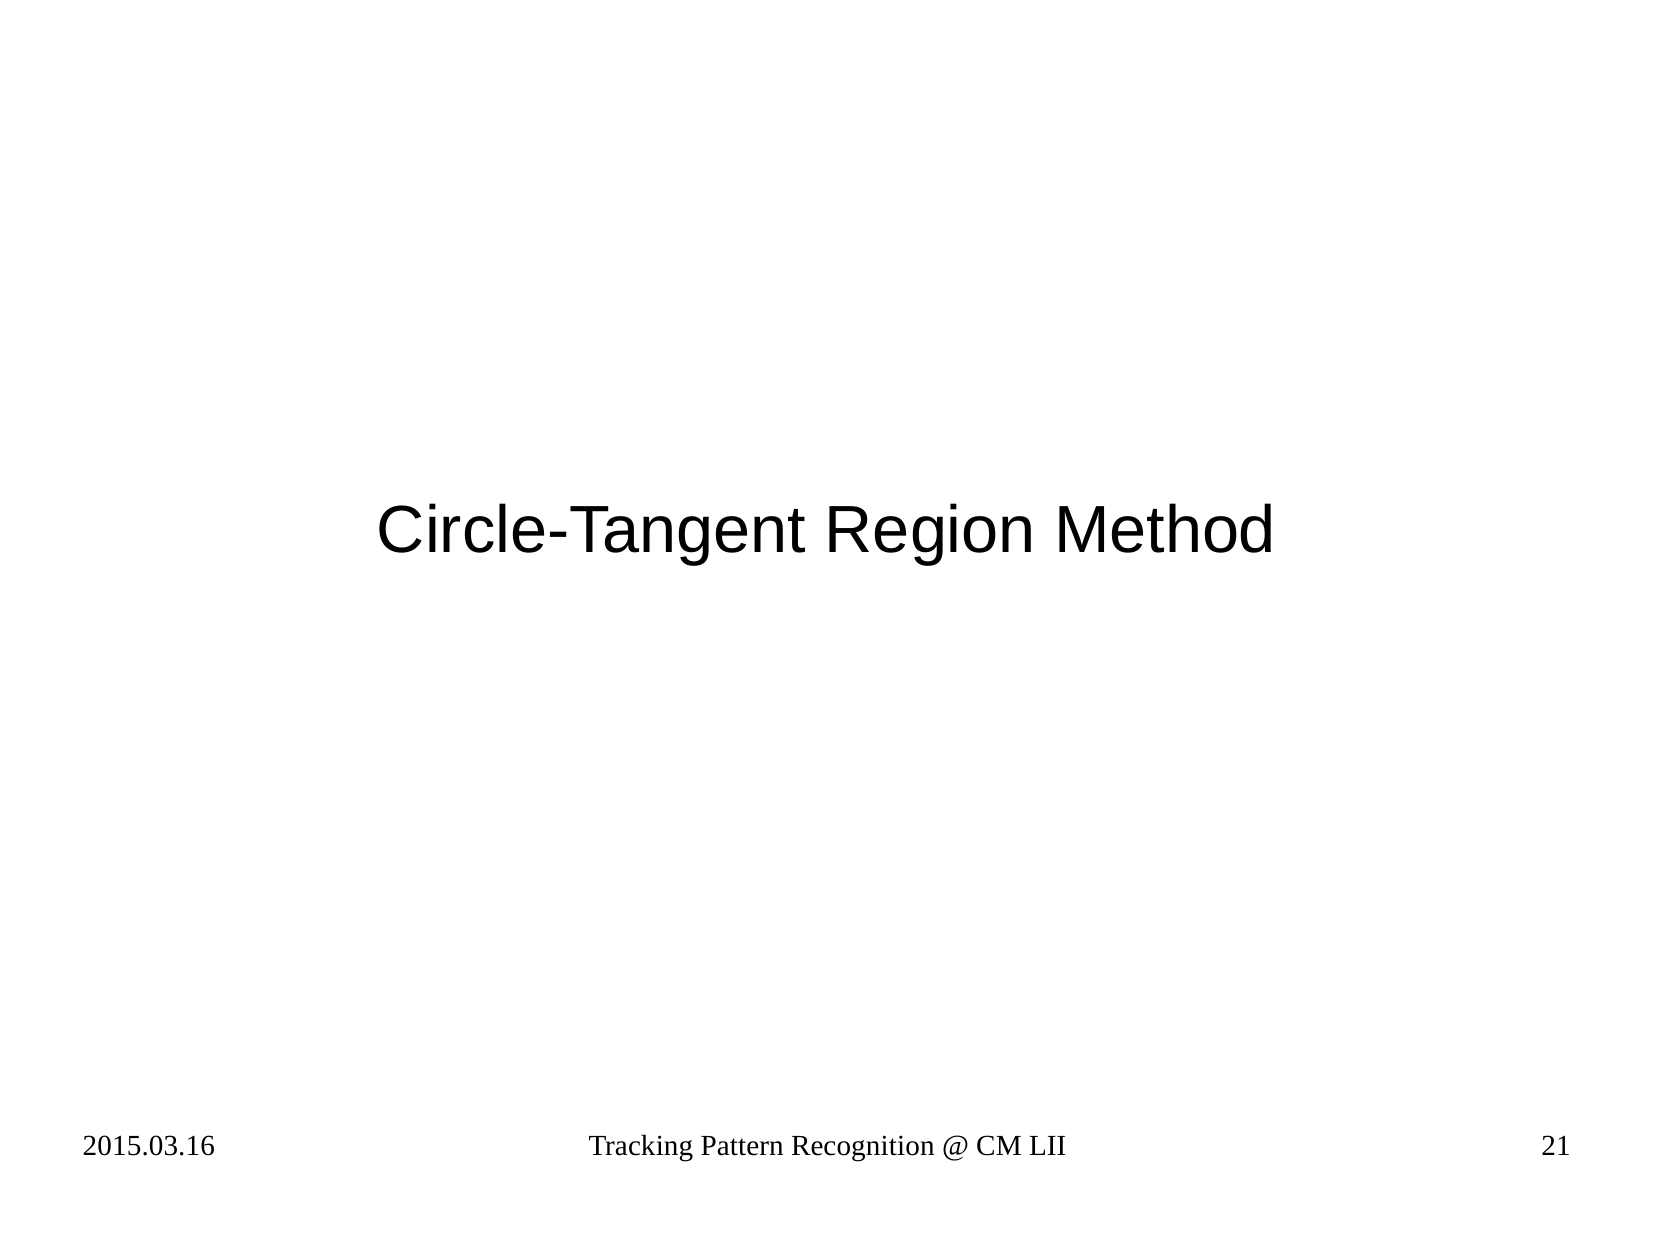

# Circle-Tangent Region Method
2015.03.16
Tracking Pattern Recognition @ CM LII
21